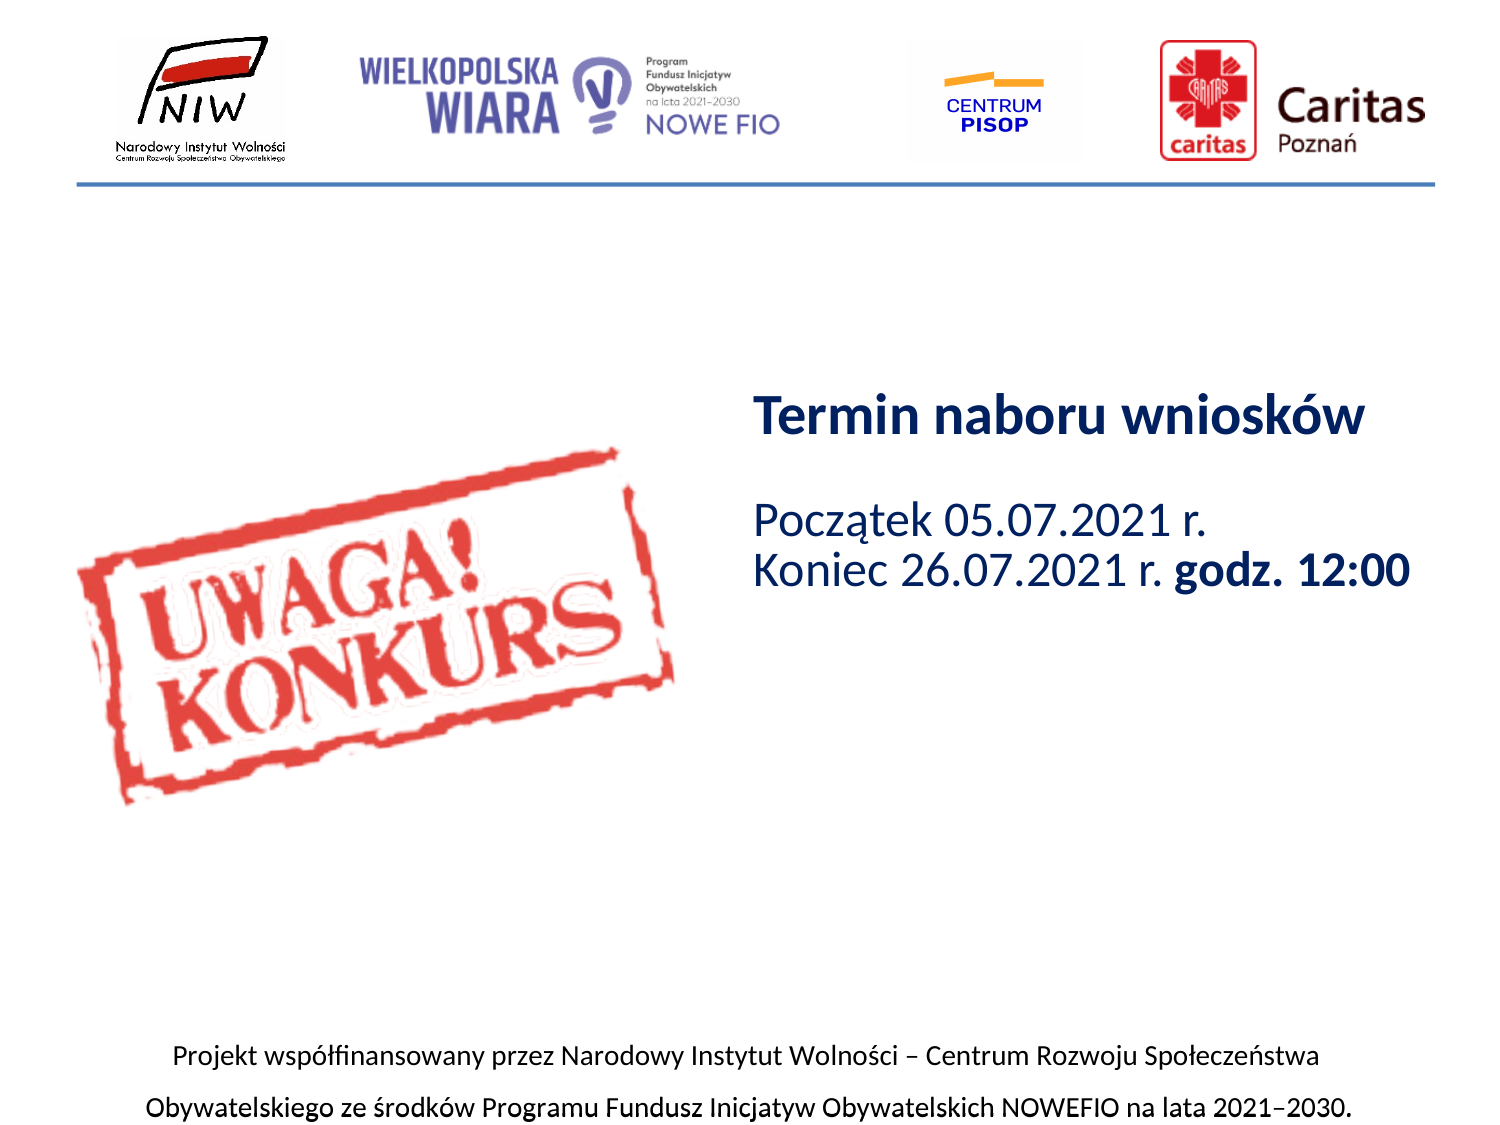

Termin naboru wniosków
Początek 05.07.2021 r.
Koniec 26.07.2021 r. godz. 12:00